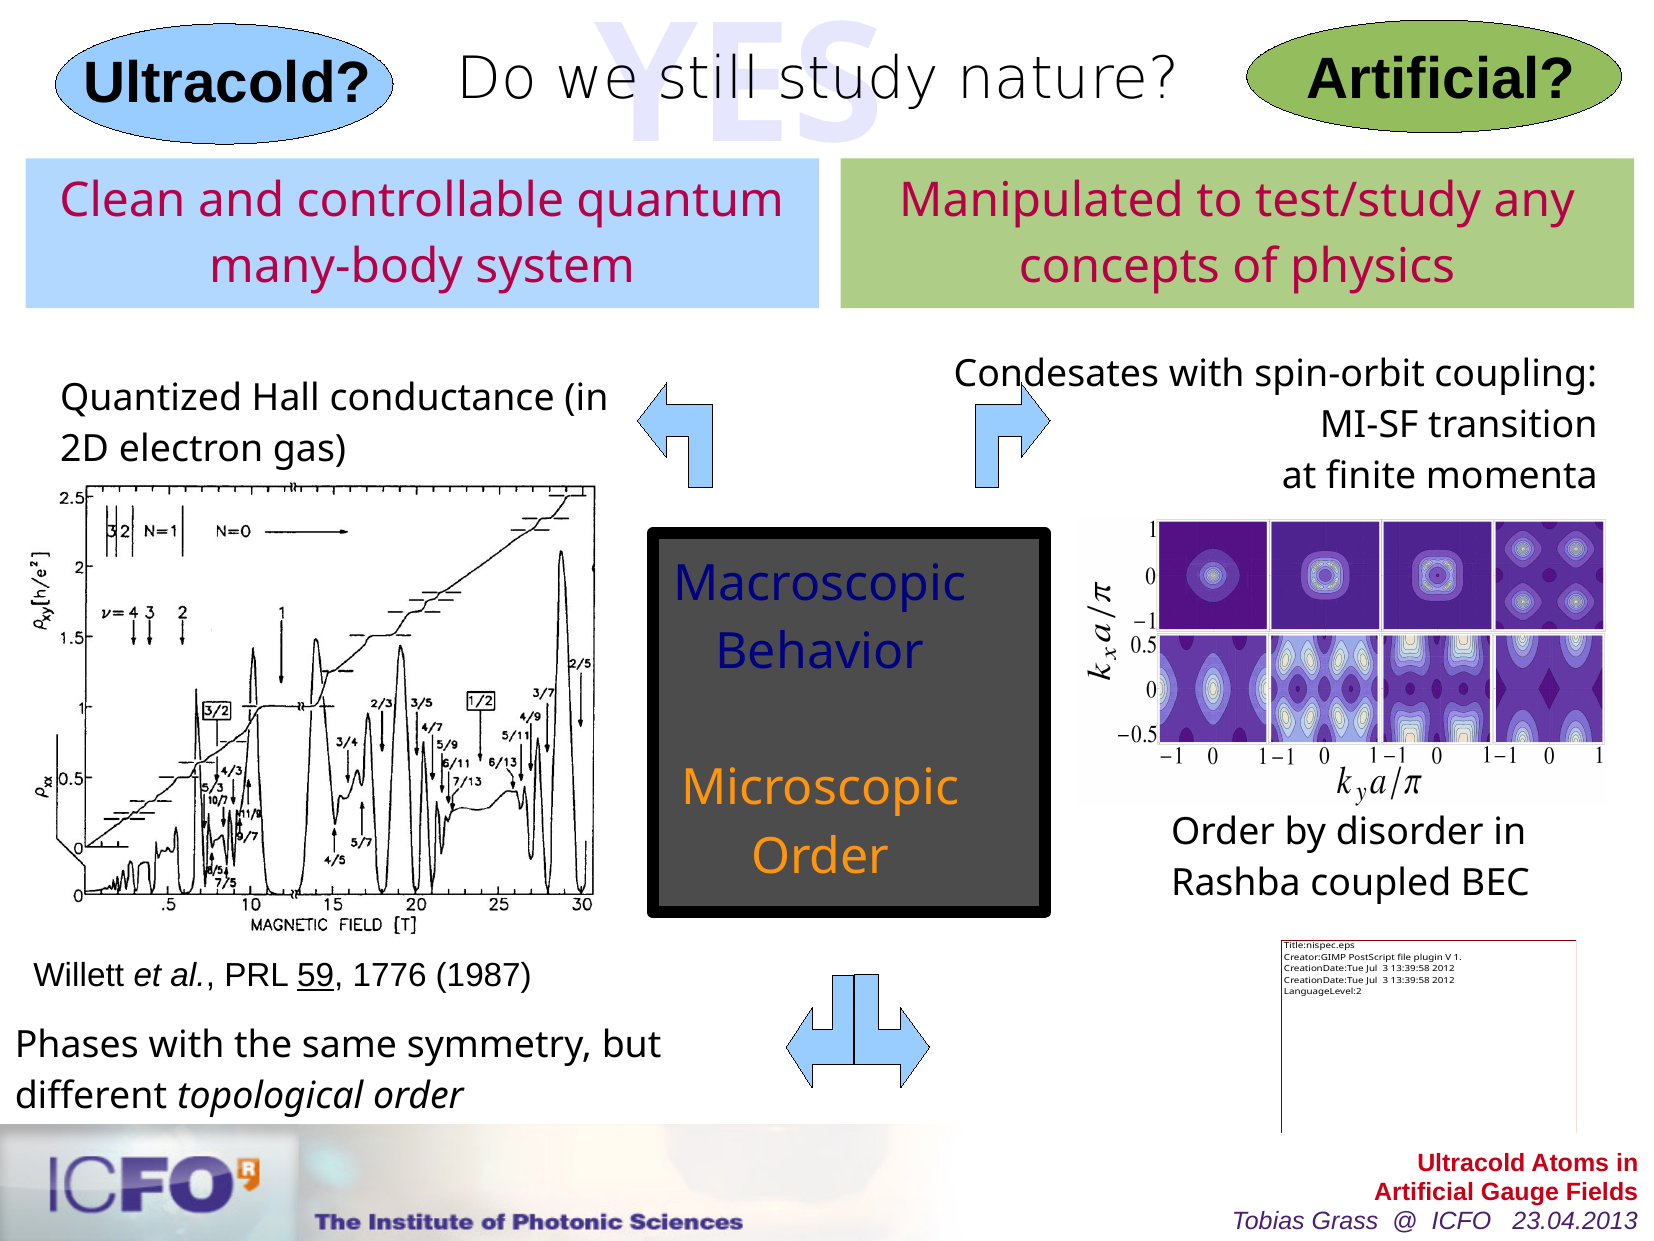

YES
Do we still study nature?
Artificial?
Ultracold?
Clean and controllable quantum many-body system
Manipulated to test/study any concepts of physics
Condesates with spin-orbit coupling: MI-SF transition
at finite momenta
Quantized Hall conductance (in 2D electron gas)
Macroscopic
Behavior
Microscopic
Order
Order by disorder in
Rashba coupled BEC
Willett et al., PRL 59, 1776 (1987)
Phases with the same symmetry, but
different topological order
Ultracold Atoms in
Artificial Gauge Fields
Tobias Grass @ ICFO 23.04.2013